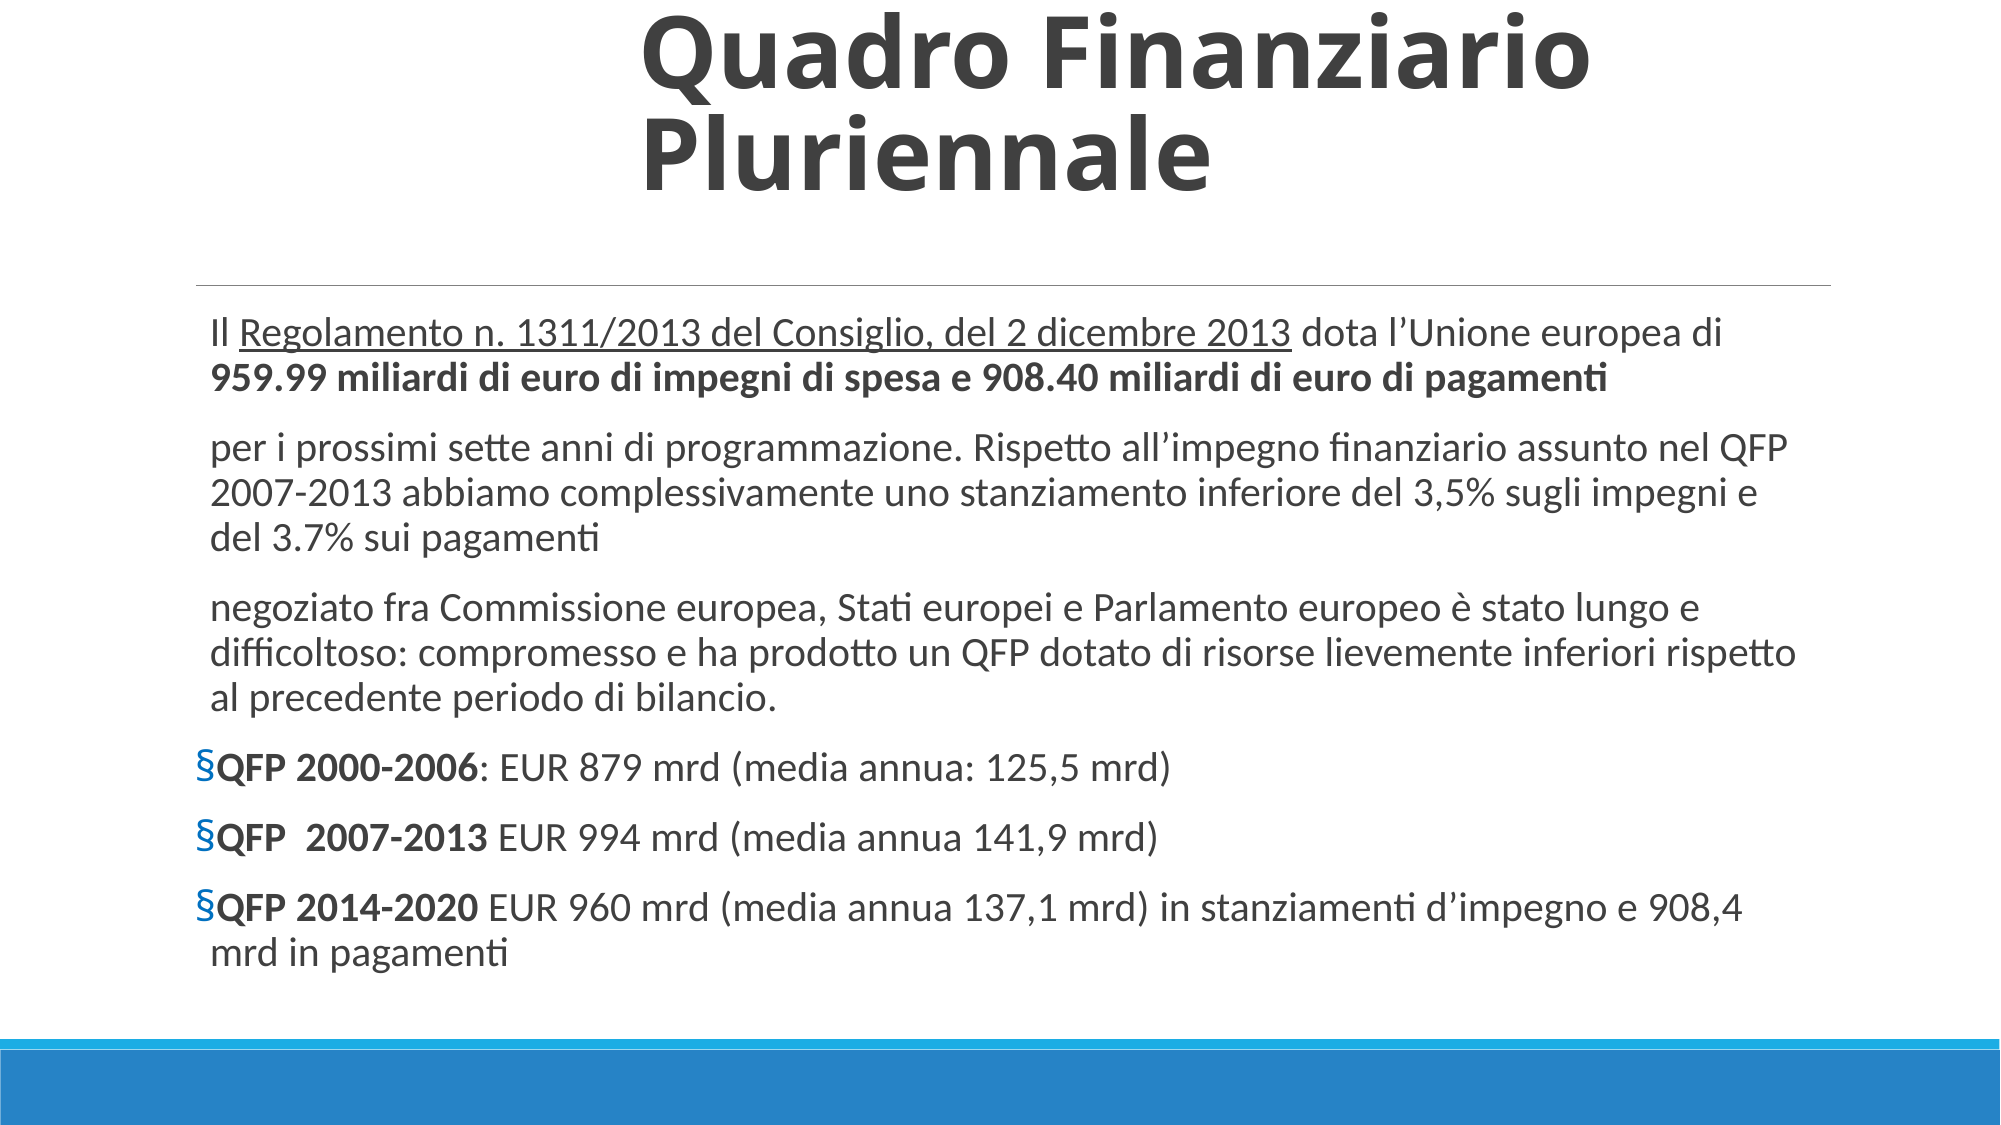

# Quadro Finanziario Pluriennale
Il Regolamento n. 1311/2013 del Consiglio, del 2 dicembre 2013 dota l’Unione europea di 959.99 miliardi di euro di impegni di spesa e 908.40 miliardi di euro di pagamenti
per i prossimi sette anni di programmazione. Rispetto all’impegno finanziario assunto nel QFP 2007-2013 abbiamo complessivamente uno stanziamento inferiore del 3,5% sugli impegni e del 3.7% sui pagamenti
negoziato fra Commissione europea, Stati europei e Parlamento europeo è stato lungo e difficoltoso: compromesso e ha prodotto un QFP dotato di risorse lievemente inferiori rispetto al precedente periodo di bilancio.
QFP 2000-2006: EUR 879 mrd (media annua: 125,5 mrd)
QFP 2007-2013 EUR 994 mrd (media annua 141,9 mrd)
QFP 2014-2020 EUR 960 mrd (media annua 137,1 mrd) in stanziamenti d’impegno e 908,4 mrd in pagamenti